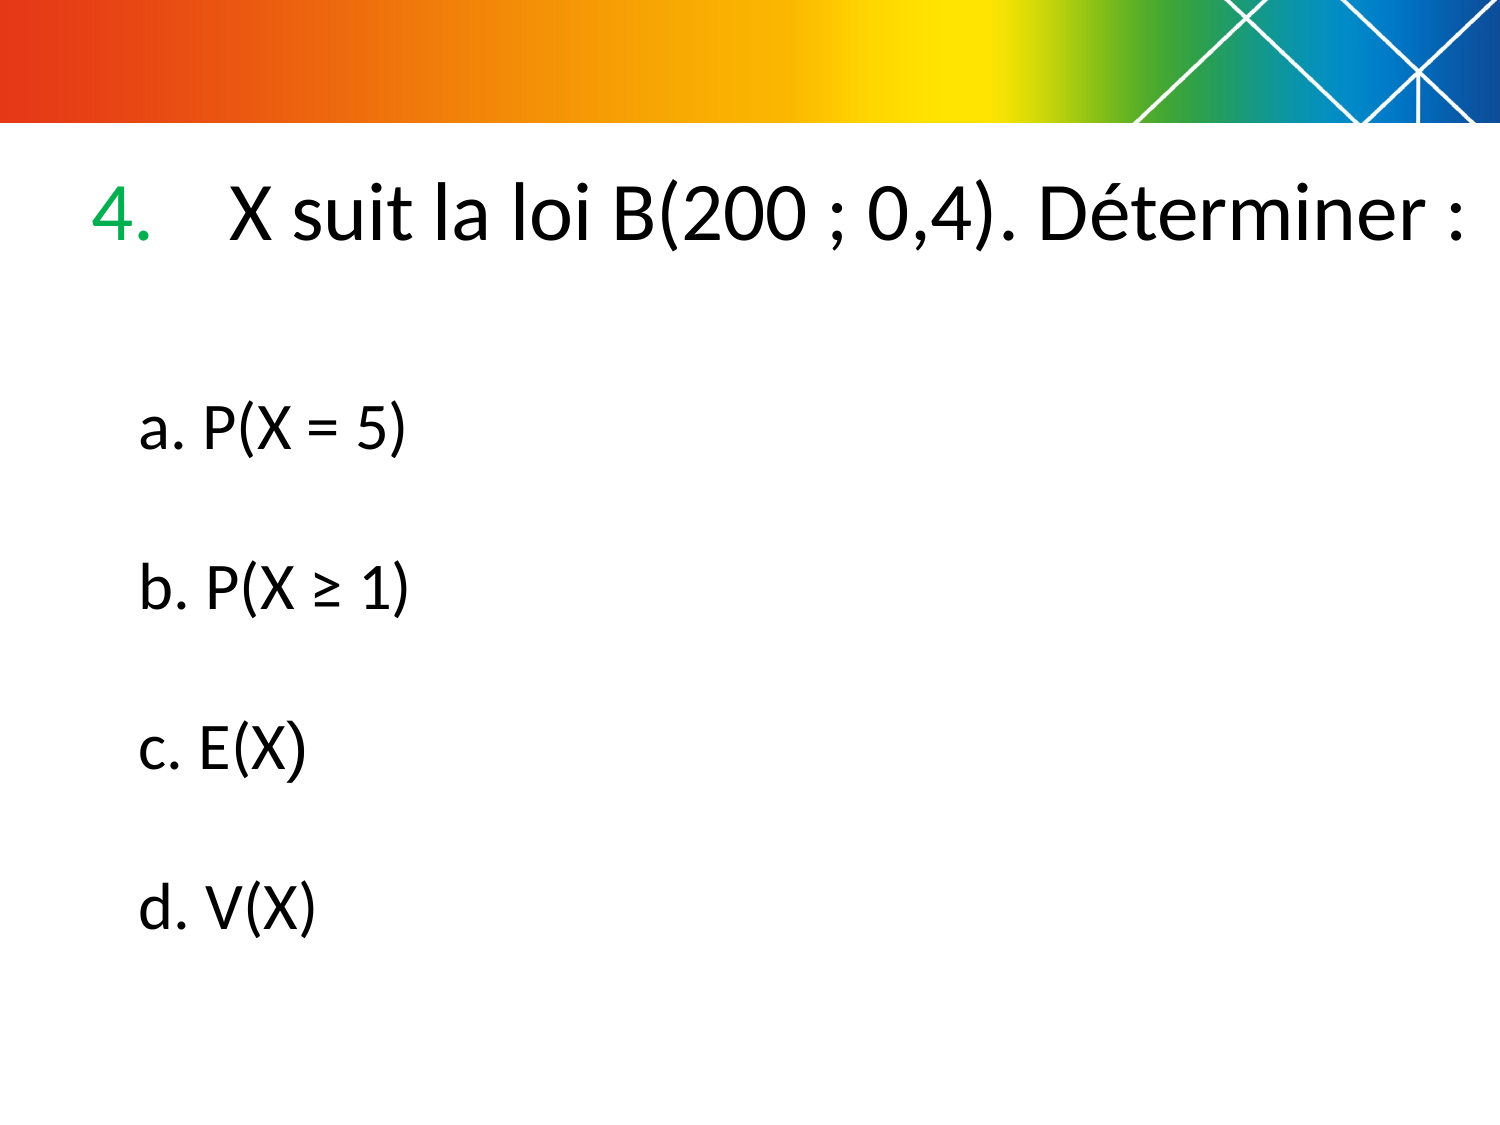

# X suit la loi B(200 ; 0,4). Déterminer :
a. P(X = 5)
b. P(X ≥ 1)
c. E(X)
d. V(X)